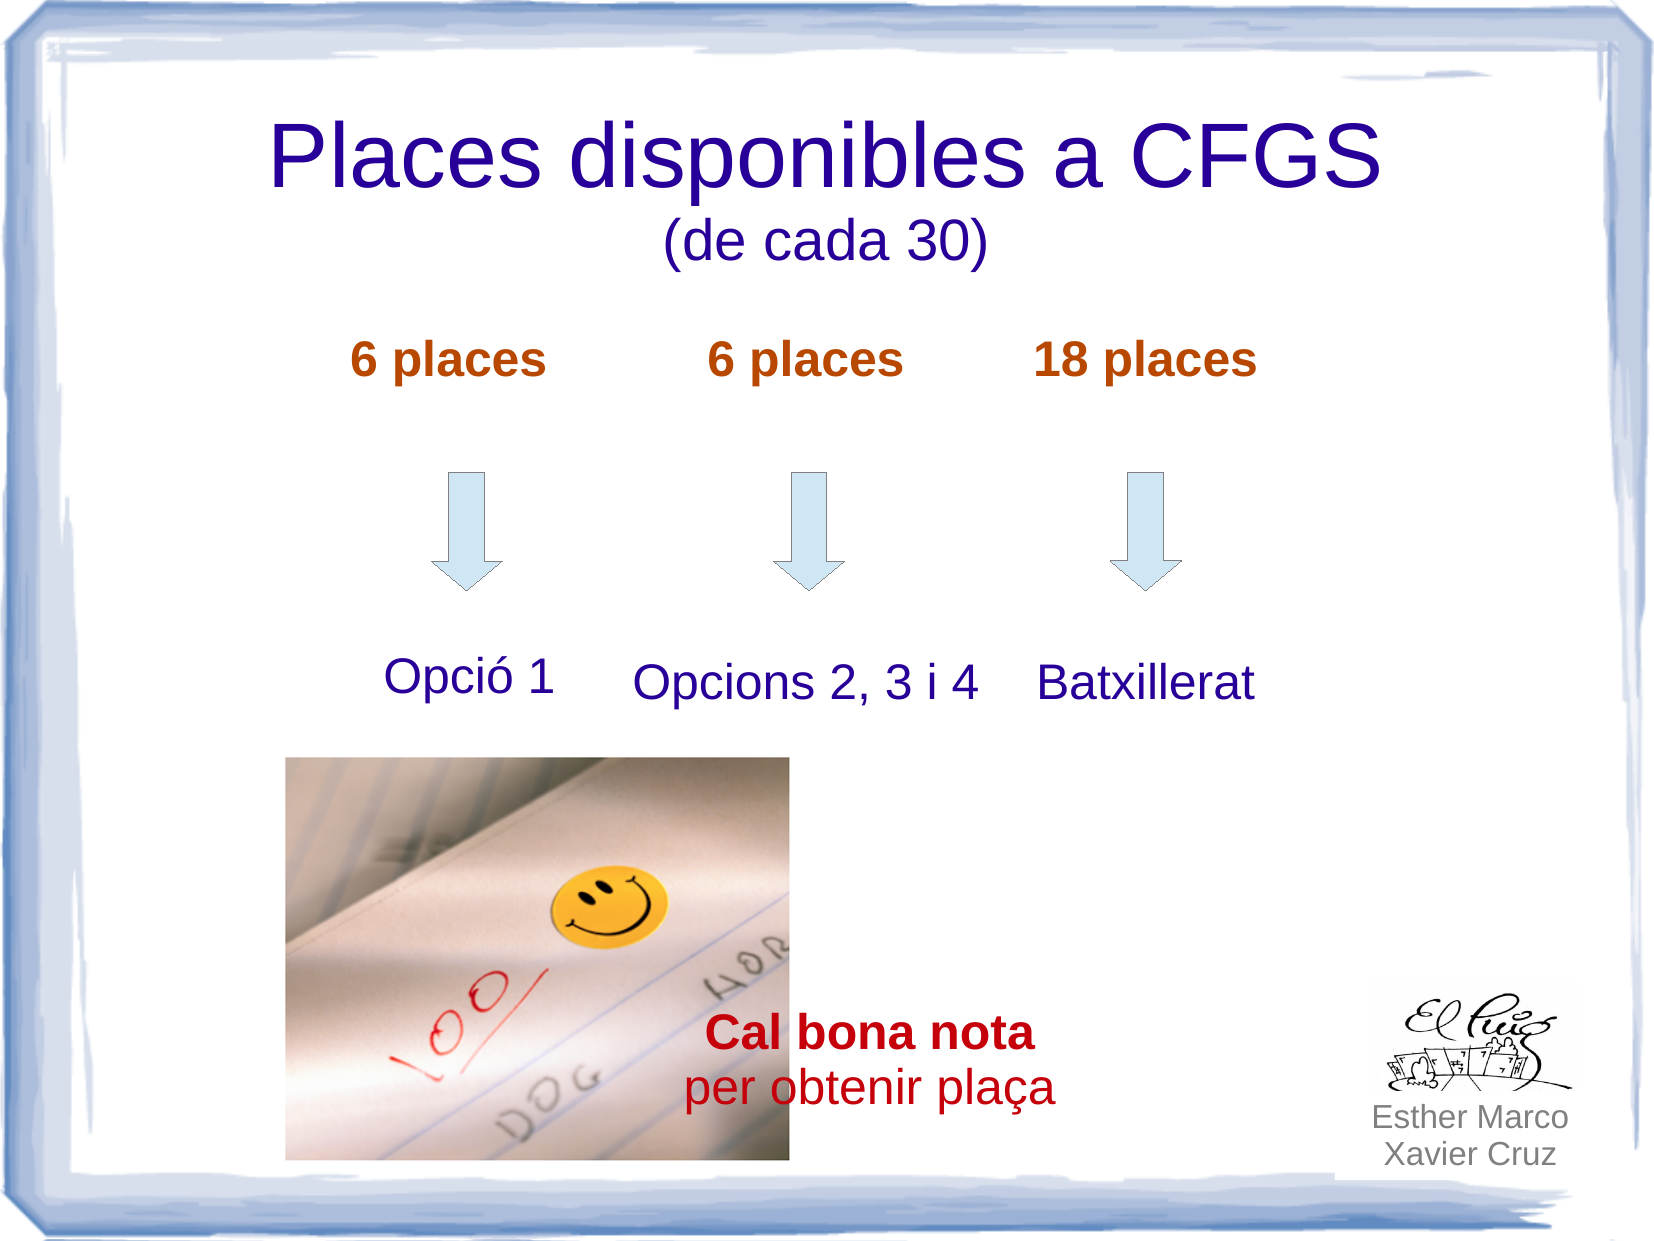

# Places disponibles a CFGS (de cada 30)
6 places
6 places
18 places
Opció 1
Opcions 2, 3 i 4
Batxillerat
Cal bona nota per obtenir plaça